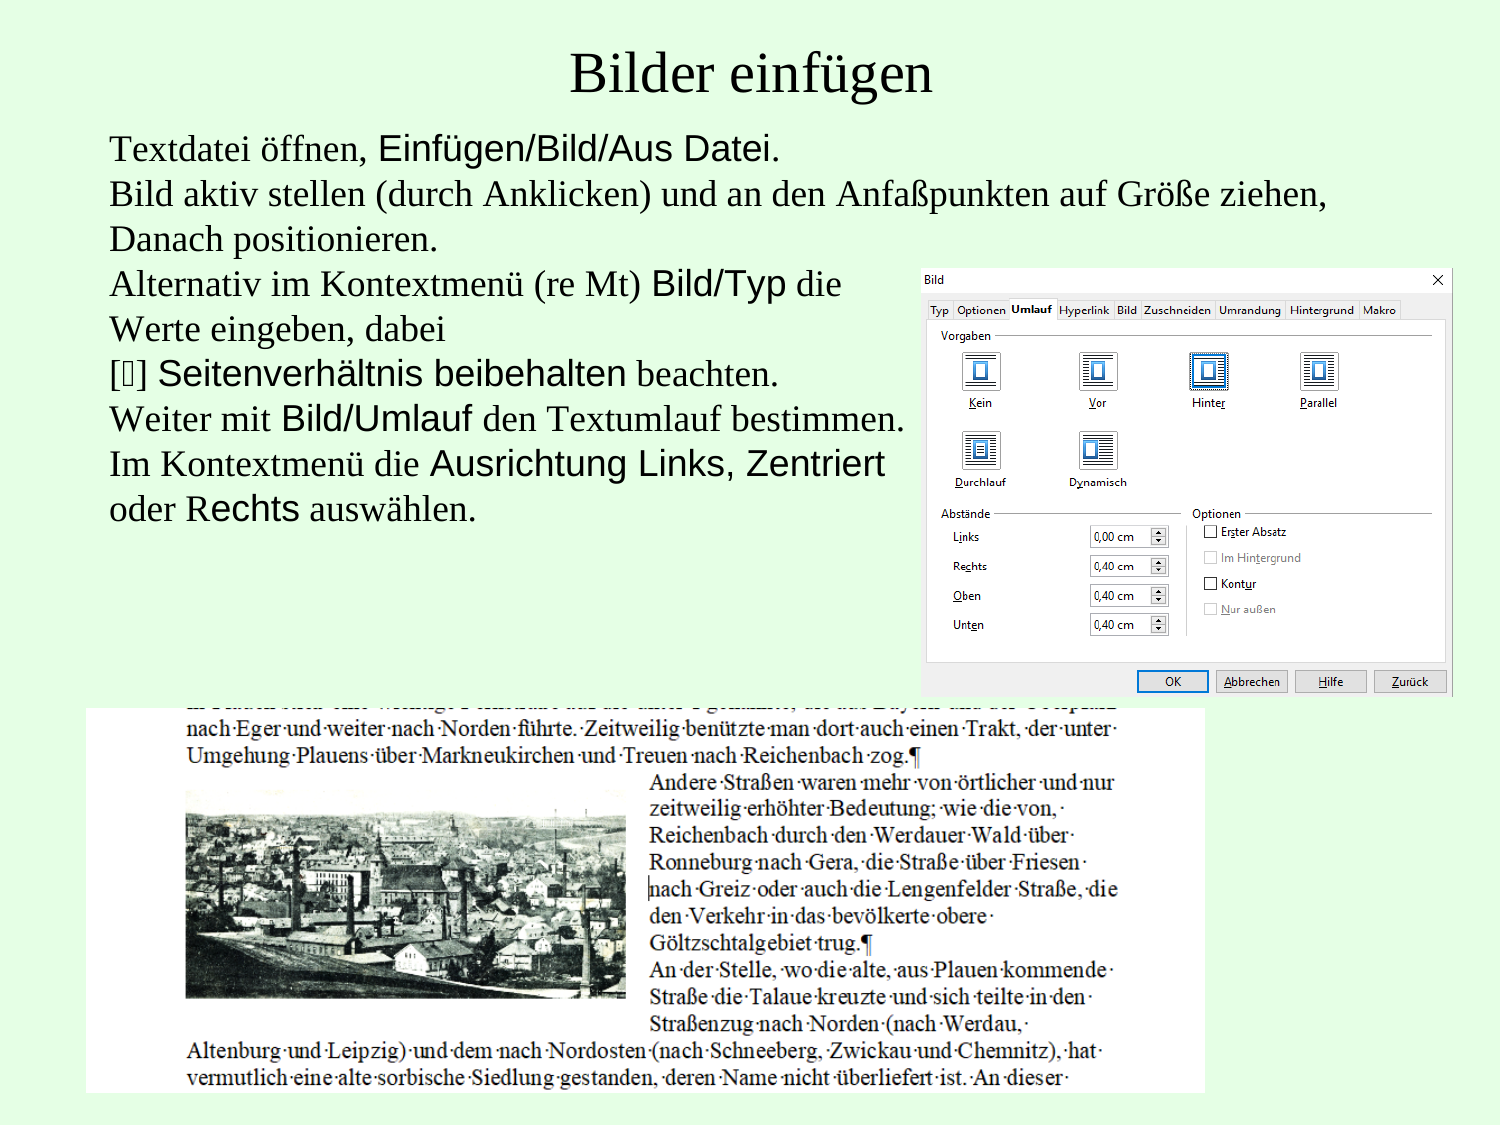

# Bilder einfügen
Textdatei öffnen, Einfügen/Bild/Aus Datei.
Bild aktiv stellen (durch Anklicken) und an den Anfaßpunkten auf Größe ziehen,
Danach positionieren.
Alternativ im Kontextmenü (re Mt) Bild/Typ die
Werte eingeben, dabei
[a] Seitenverhältnis beibehalten beachten.
Weiter mit Bild/Umlauf den Textumlauf bestimmen.
Im Kontextmenü die Ausrichtung Links, Zentriert
oder Rechts auswählen.